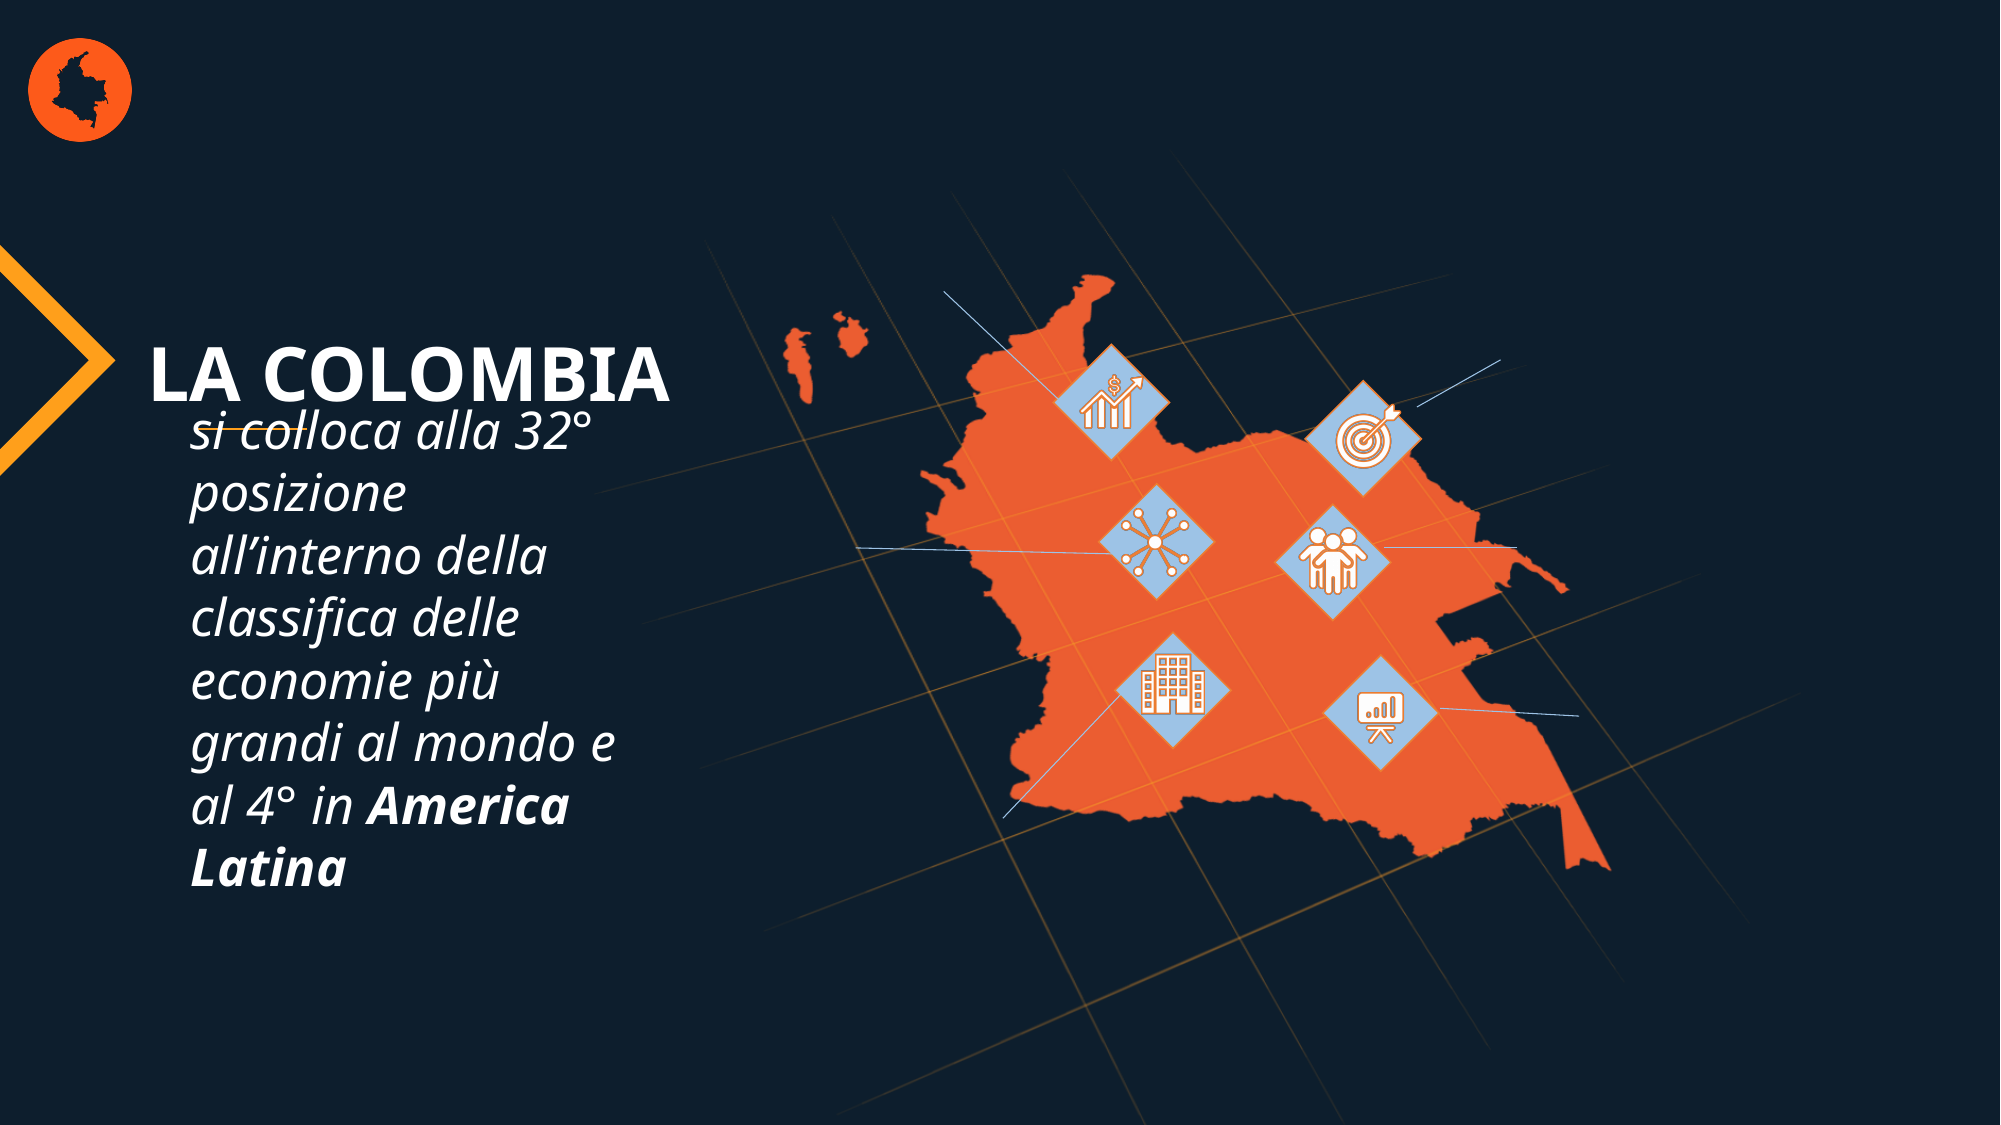

LA COLOMBIA
si colloca alla 32° posizione
all’interno della classifica delle economie più grandi al mondo e al 4° in America Latina